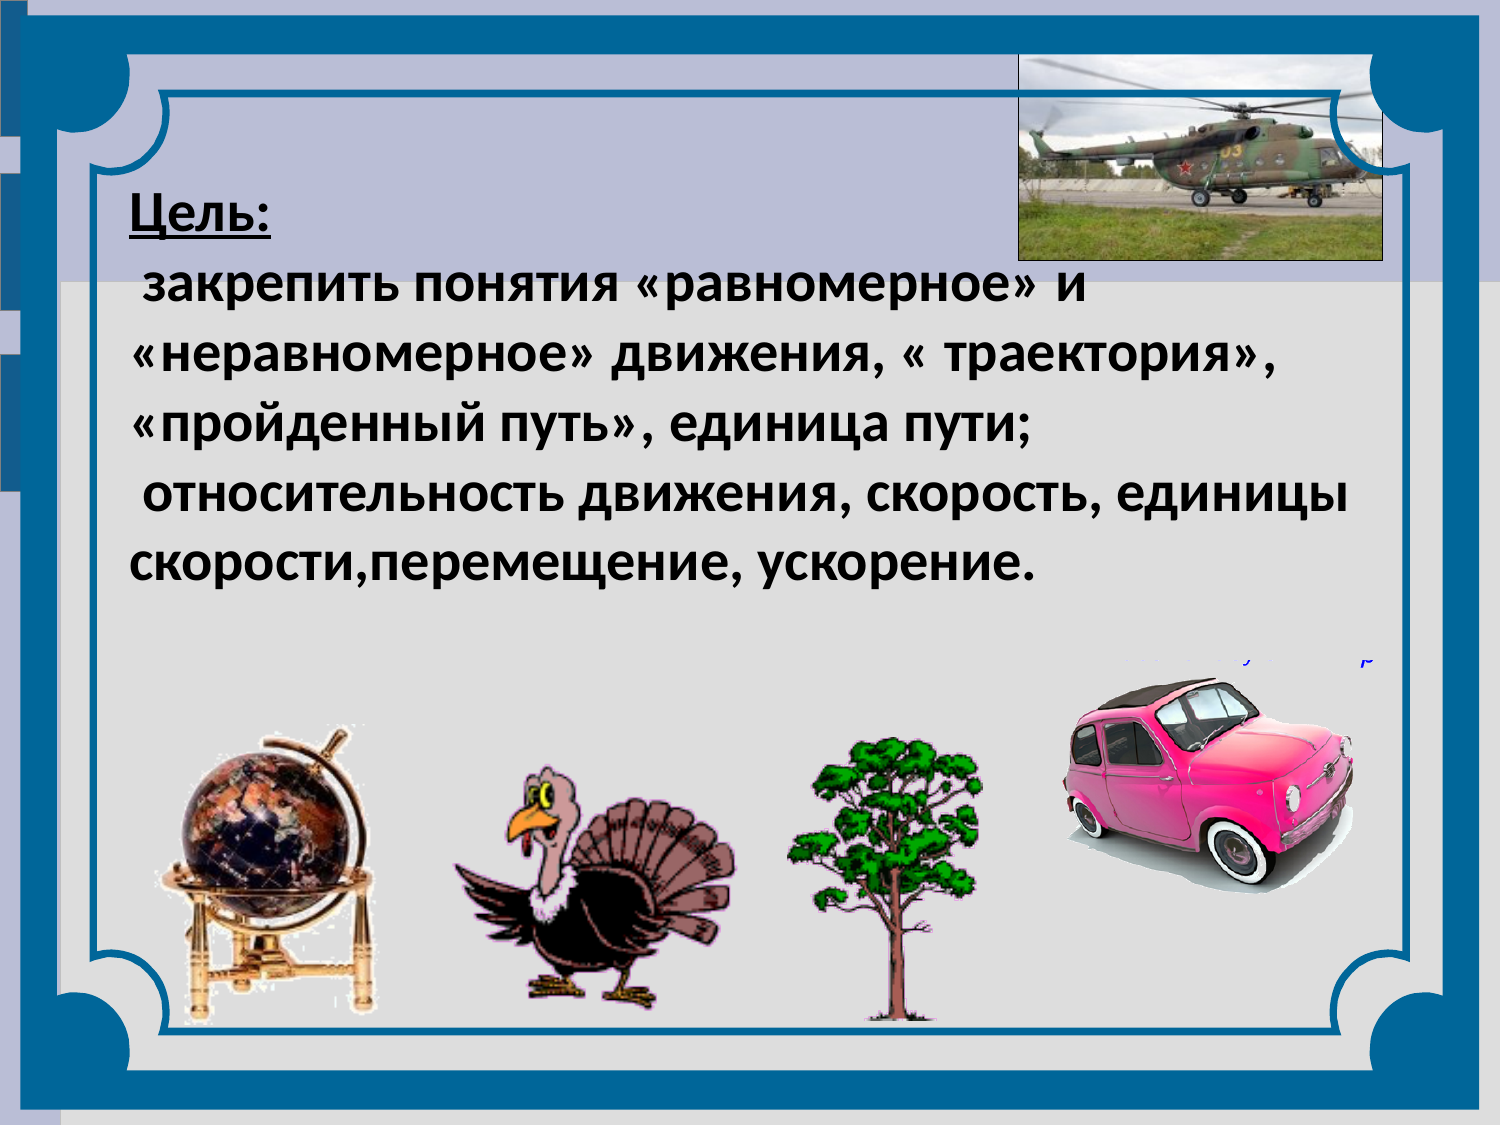

Цель:
 закрепить понятия «равномерное» и «неравномерное» движения, « траектория», «пройденный путь», единица пути;
 относительность движения, скорость, единицы скорости,перемещение, ускорение.